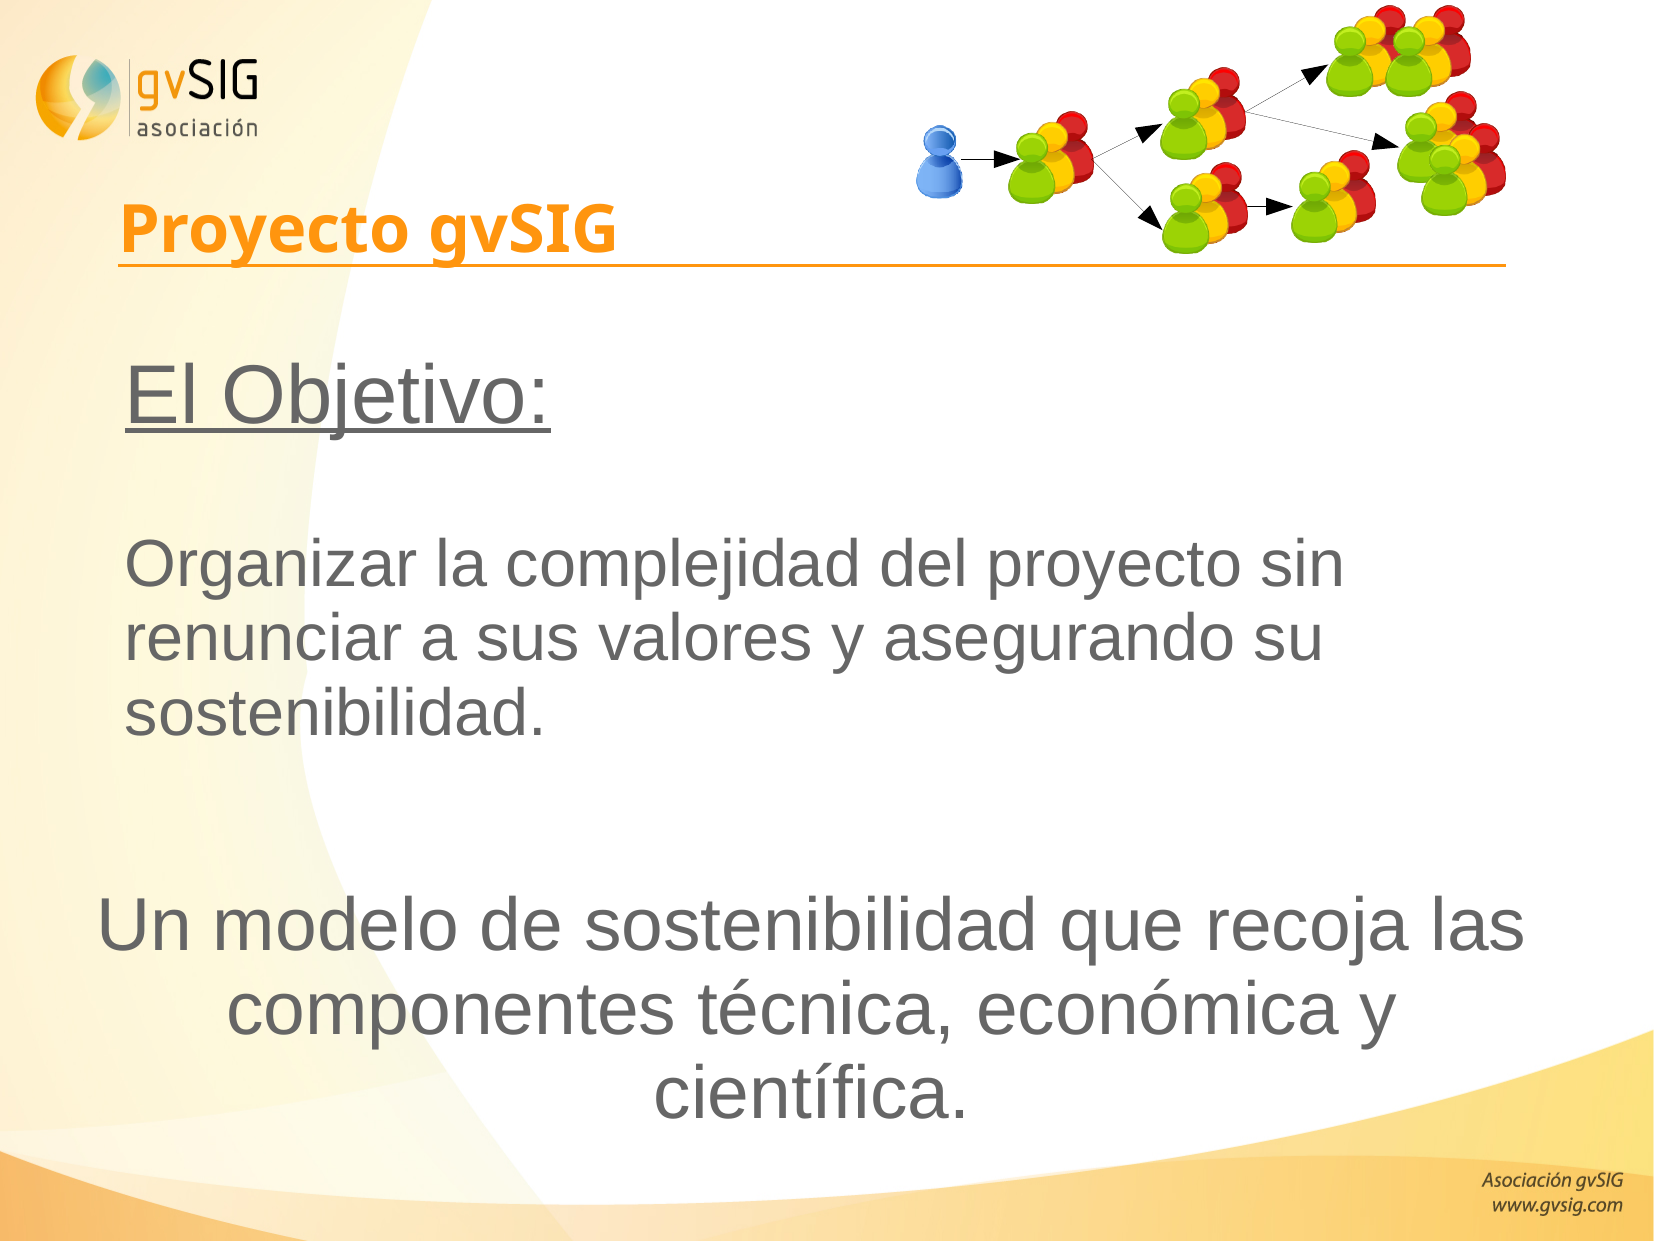

# Proyecto gvSIG
El Objetivo:
Organizar la complejidad del proyecto sin renunciar a sus valores y asegurando su sostenibilidad.
Un modelo de sostenibilidad que recoja las componentes técnica, económica y científica.